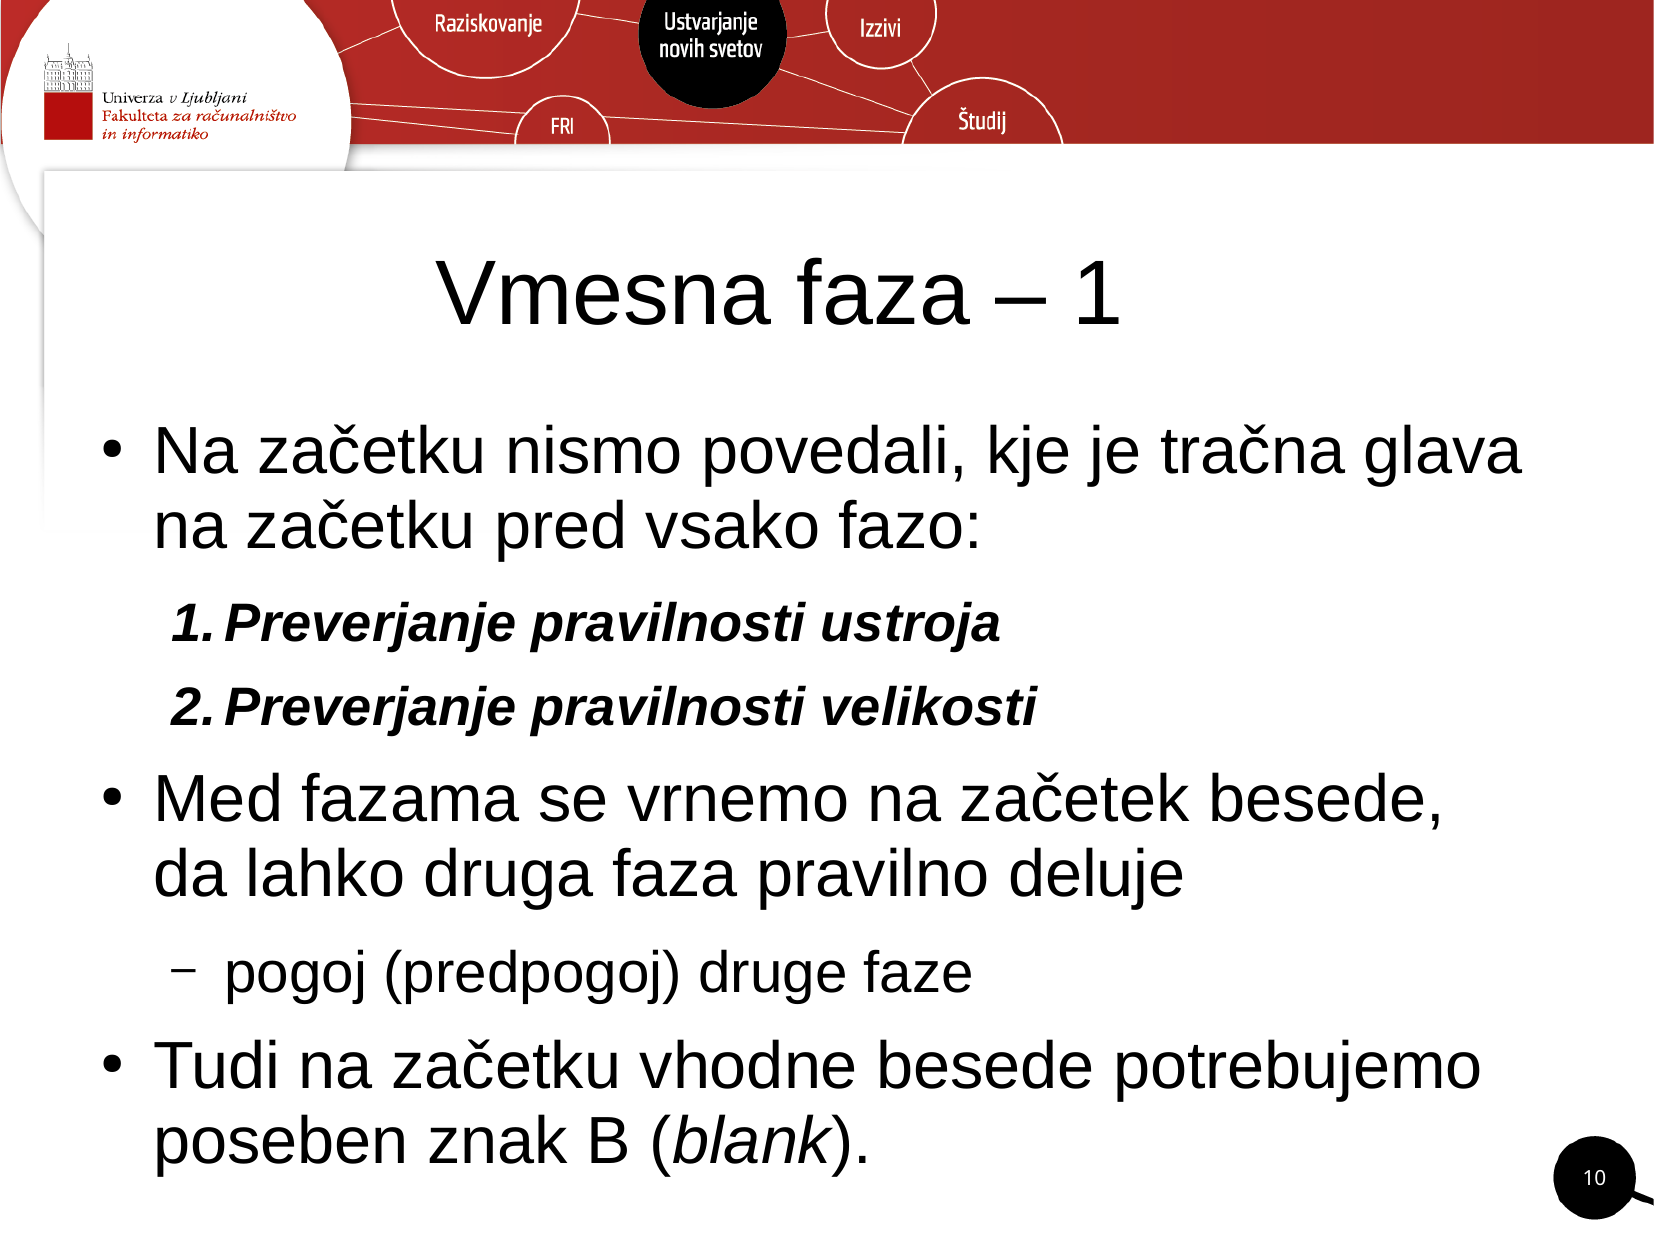

# Vmesna faza – 1
Na začetku nismo povedali, kje je tračna glava na začetku pred vsako fazo:
Preverjanje pravilnosti ustroja
Preverjanje pravilnosti velikosti
Med fazama se vrnemo na začetek besede, da lahko druga faza pravilno deluje
pogoj (predpogoj) druge faze
Tudi na začetku vhodne besede potrebujemo poseben znak B (blank).